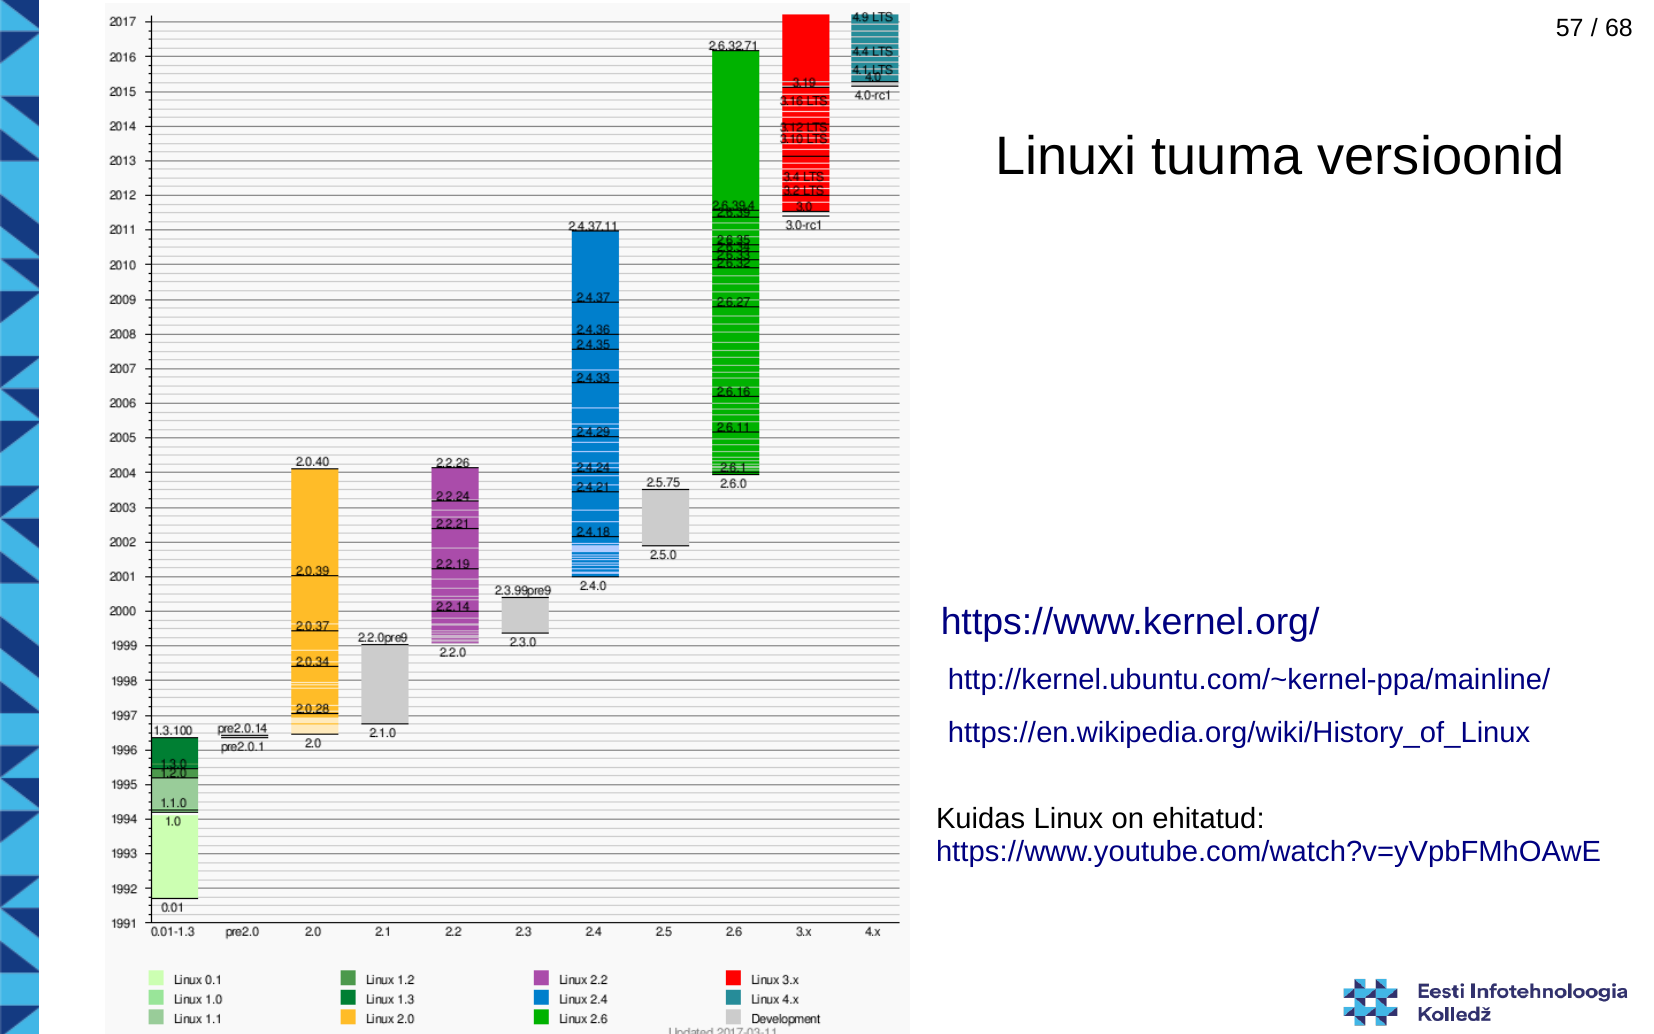

Linuxi tuuma versioonid
https://www.kernel.org/
http://kernel.ubuntu.com/~kernel-ppa/mainline/
https://en.wikipedia.org/wiki/History_of_Linux
Kuidas Linux on ehitatud:
https://www.youtube.com/watch?v=yVpbFMhOAwE